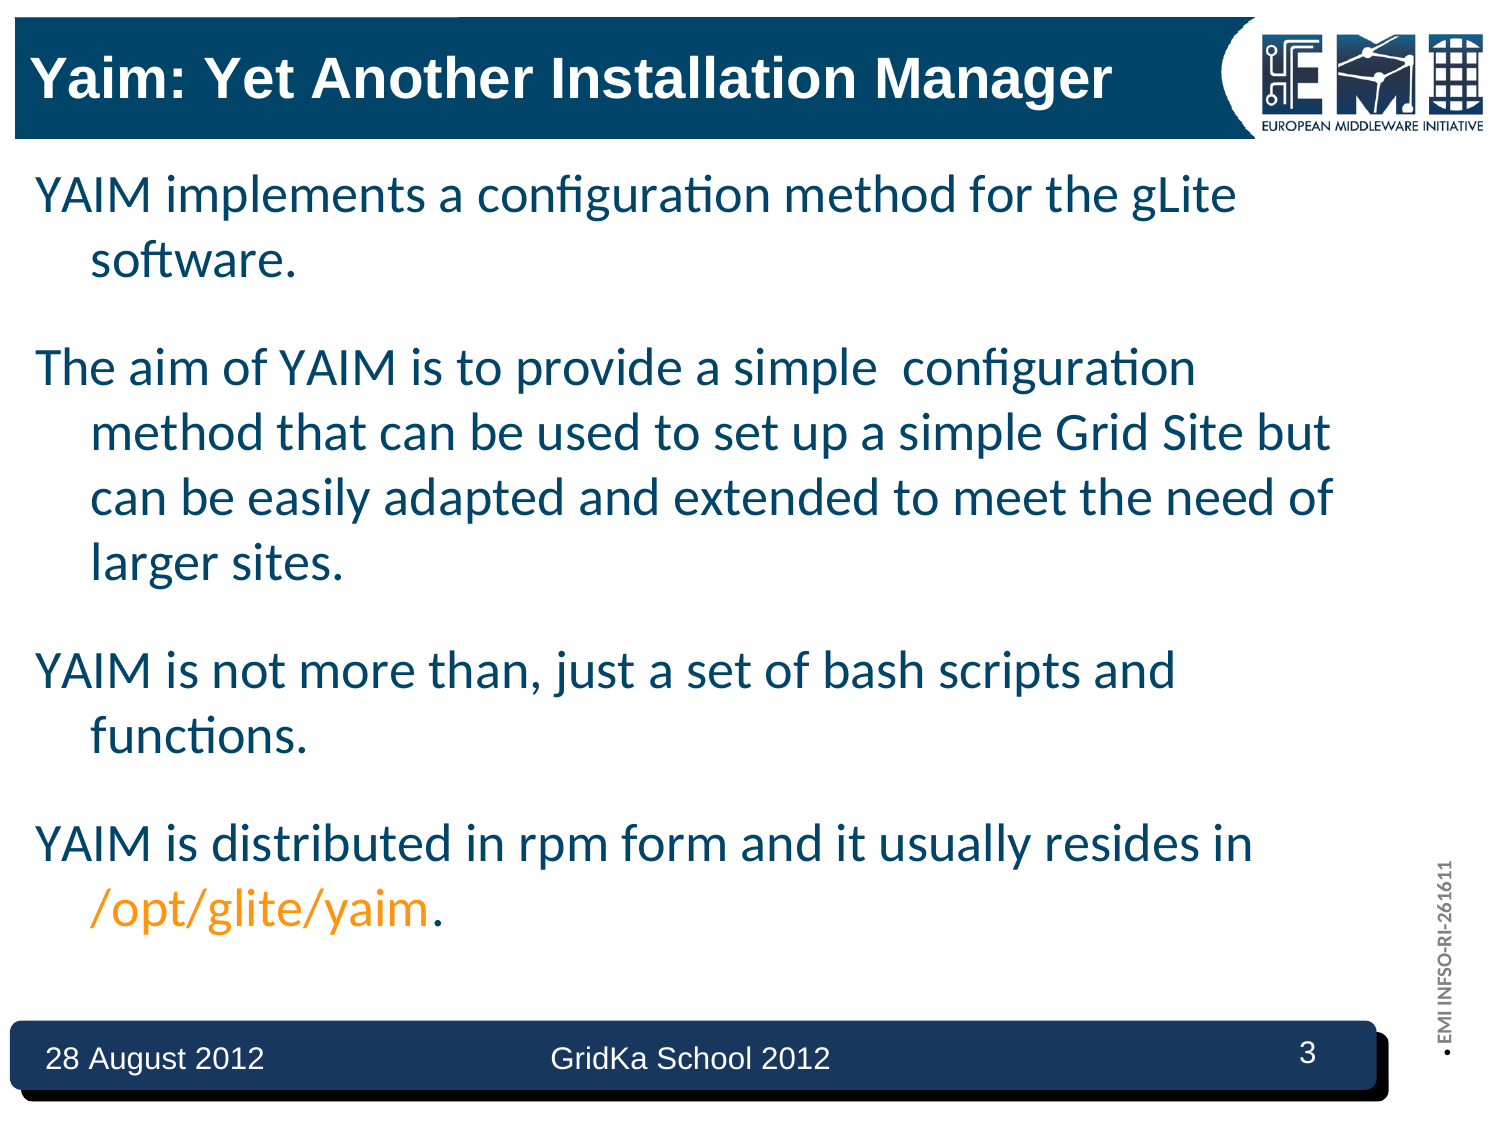

Yaim: Yet Another Installation Manager
YAIM implements a configuration method for the gLite software.
The aim of YAIM is to provide a simple configuration method that can be used to set up a simple Grid Site but can be easily adapted and extended to meet the need of larger sites.
YAIM is not more than, just a set of bash scripts and functions.
YAIM is distributed in rpm form and it usually resides in /opt/glite/yaim.